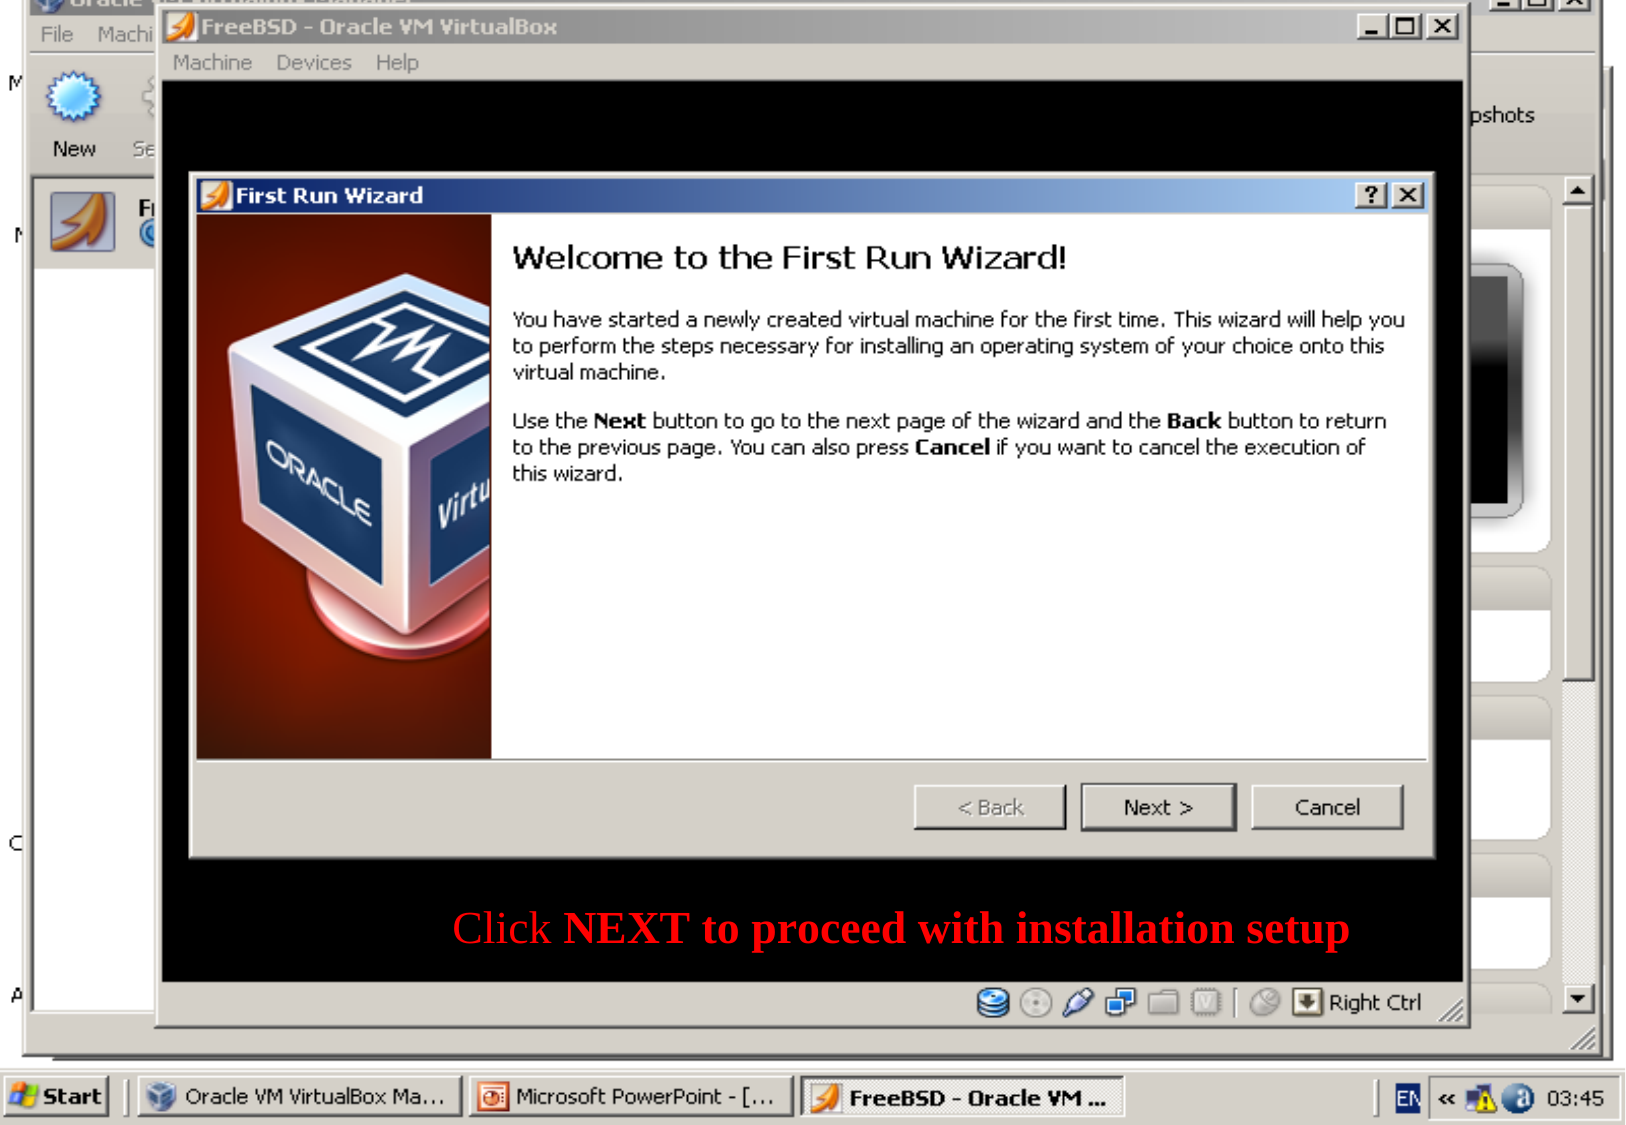

#
Click NEXT to proceed with installation setup